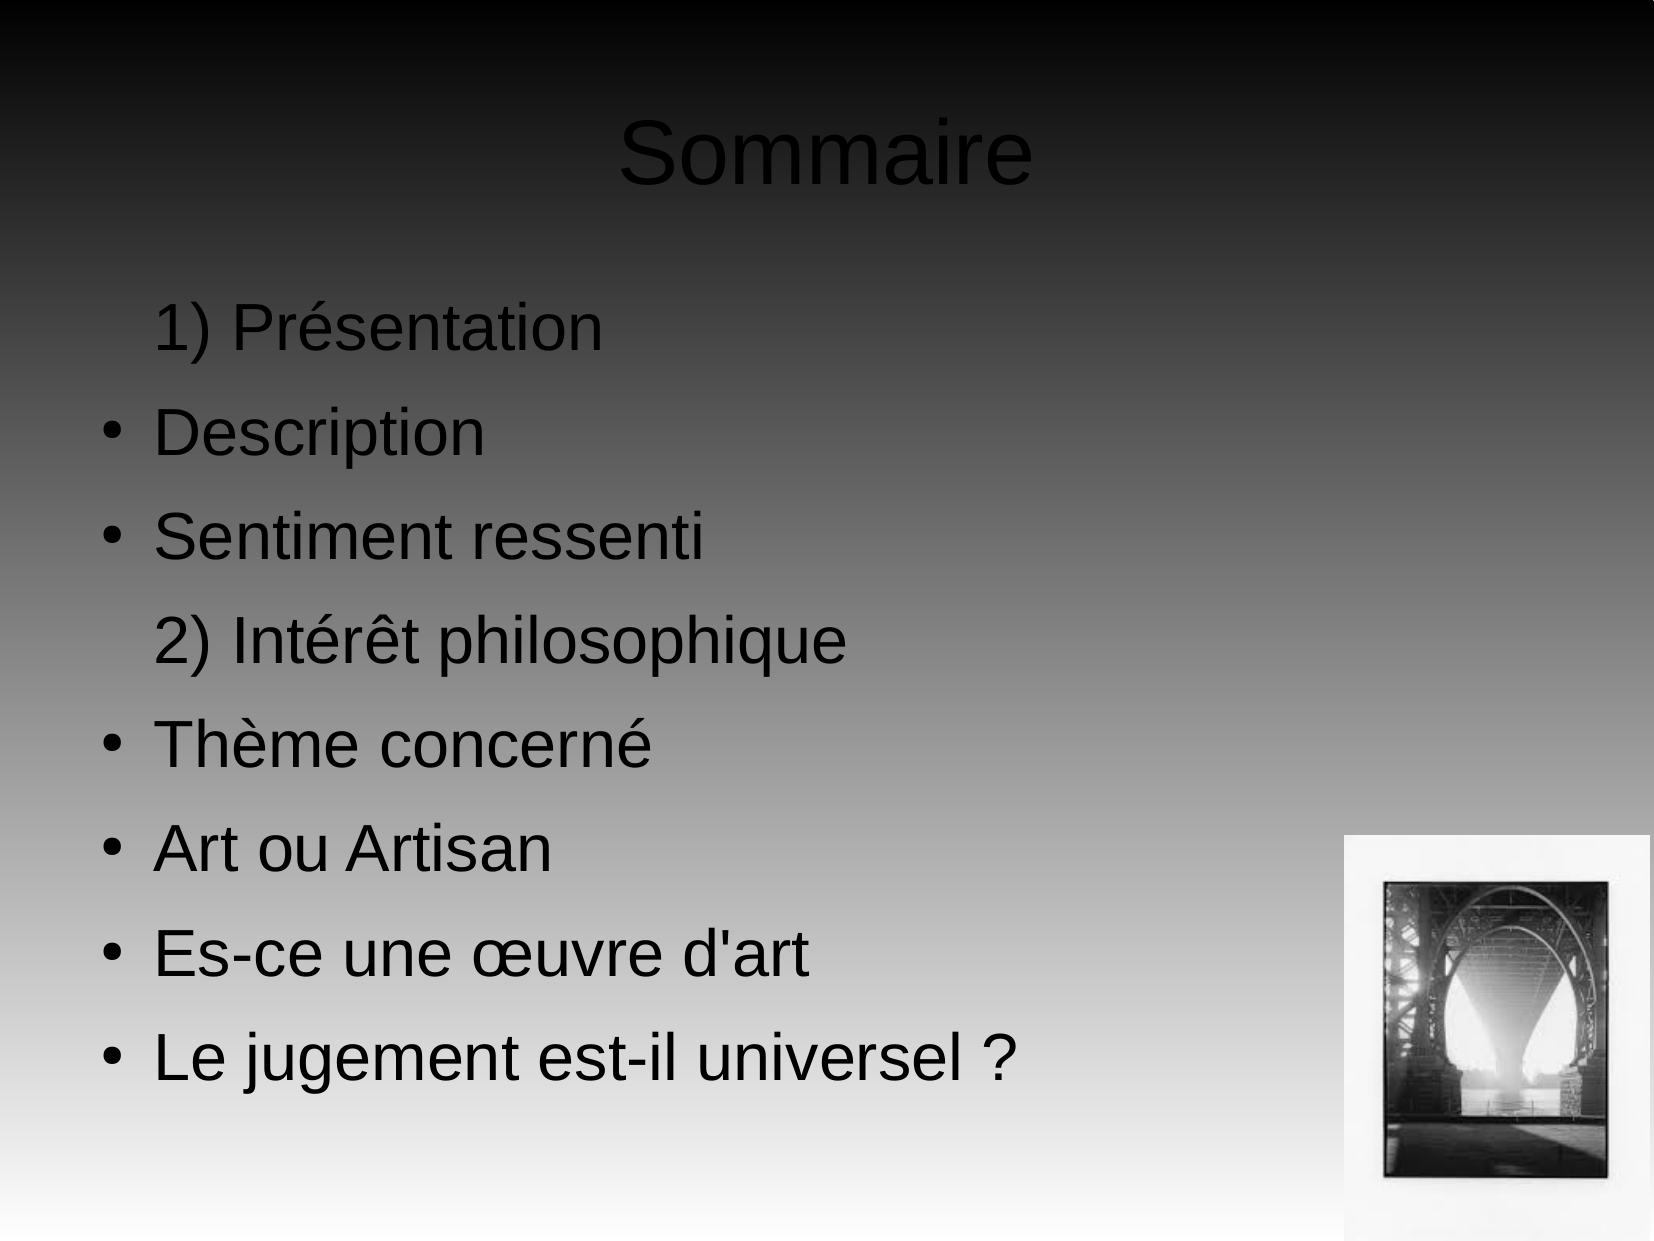

# Sommaire
1) Présentation
Description
Sentiment ressenti
2) Intérêt philosophique
Thème concerné
Art ou Artisan
Es-ce une œuvre d'art
Le jugement est-il universel ?